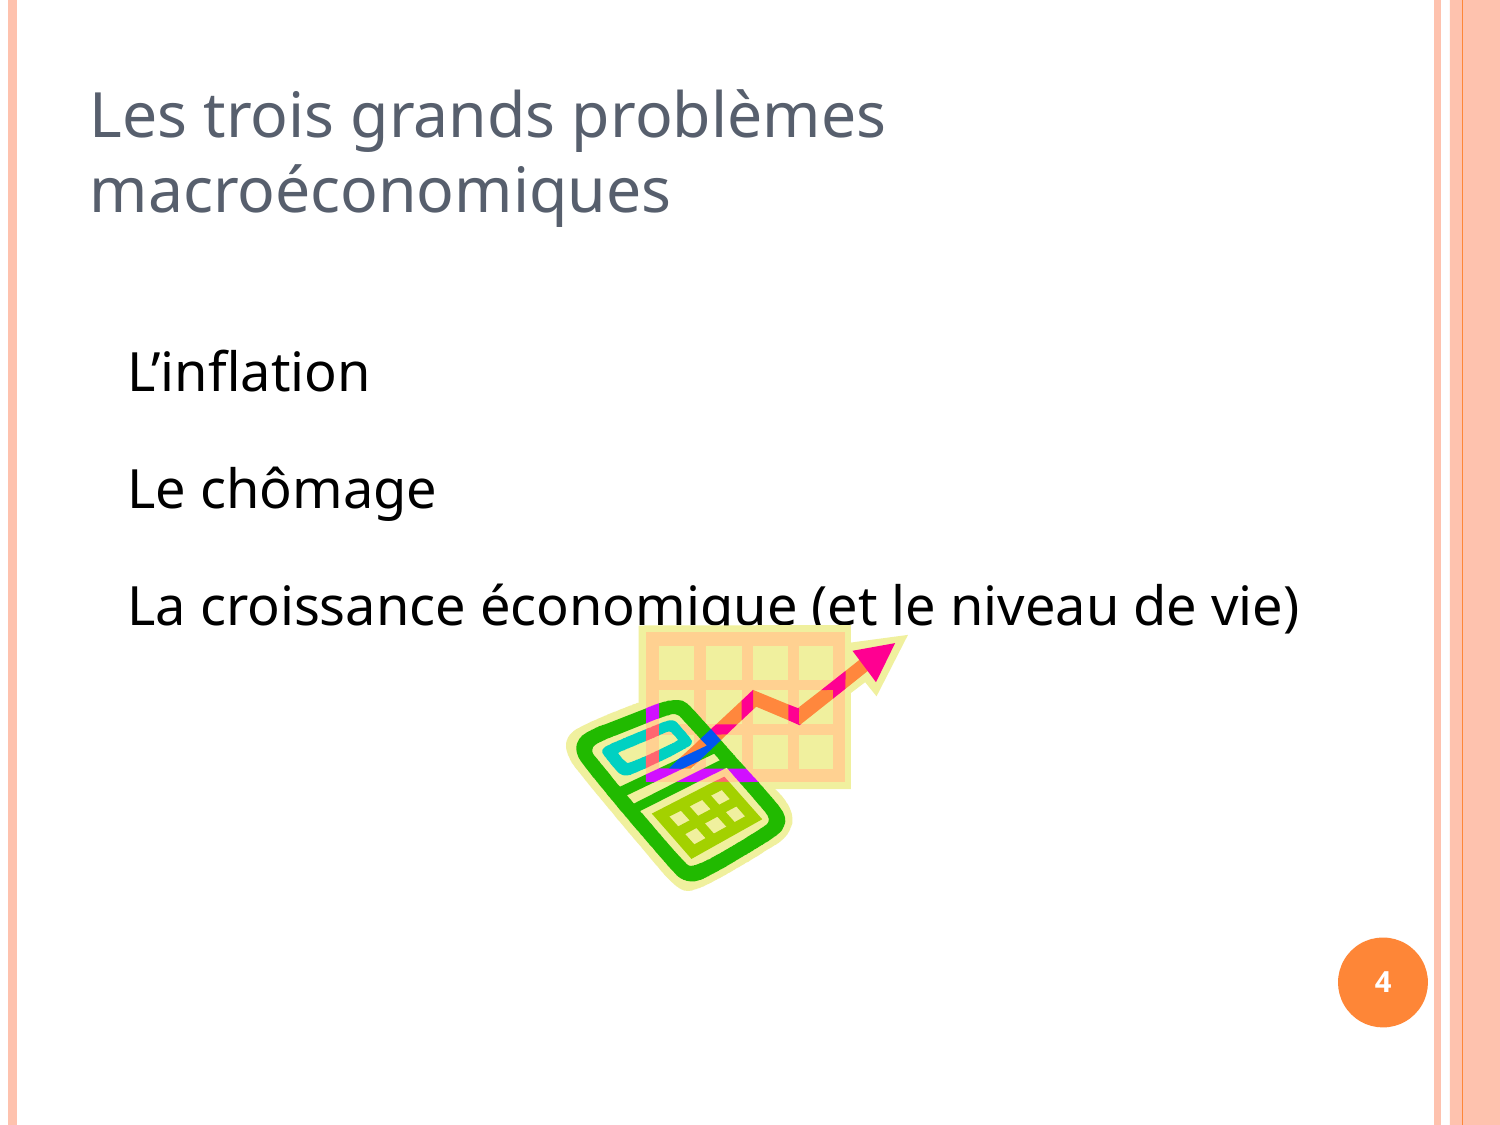

Les trois grands problèmes macroéconomiques
L’inflation
Le chômage
La croissance économique (et le niveau de vie)